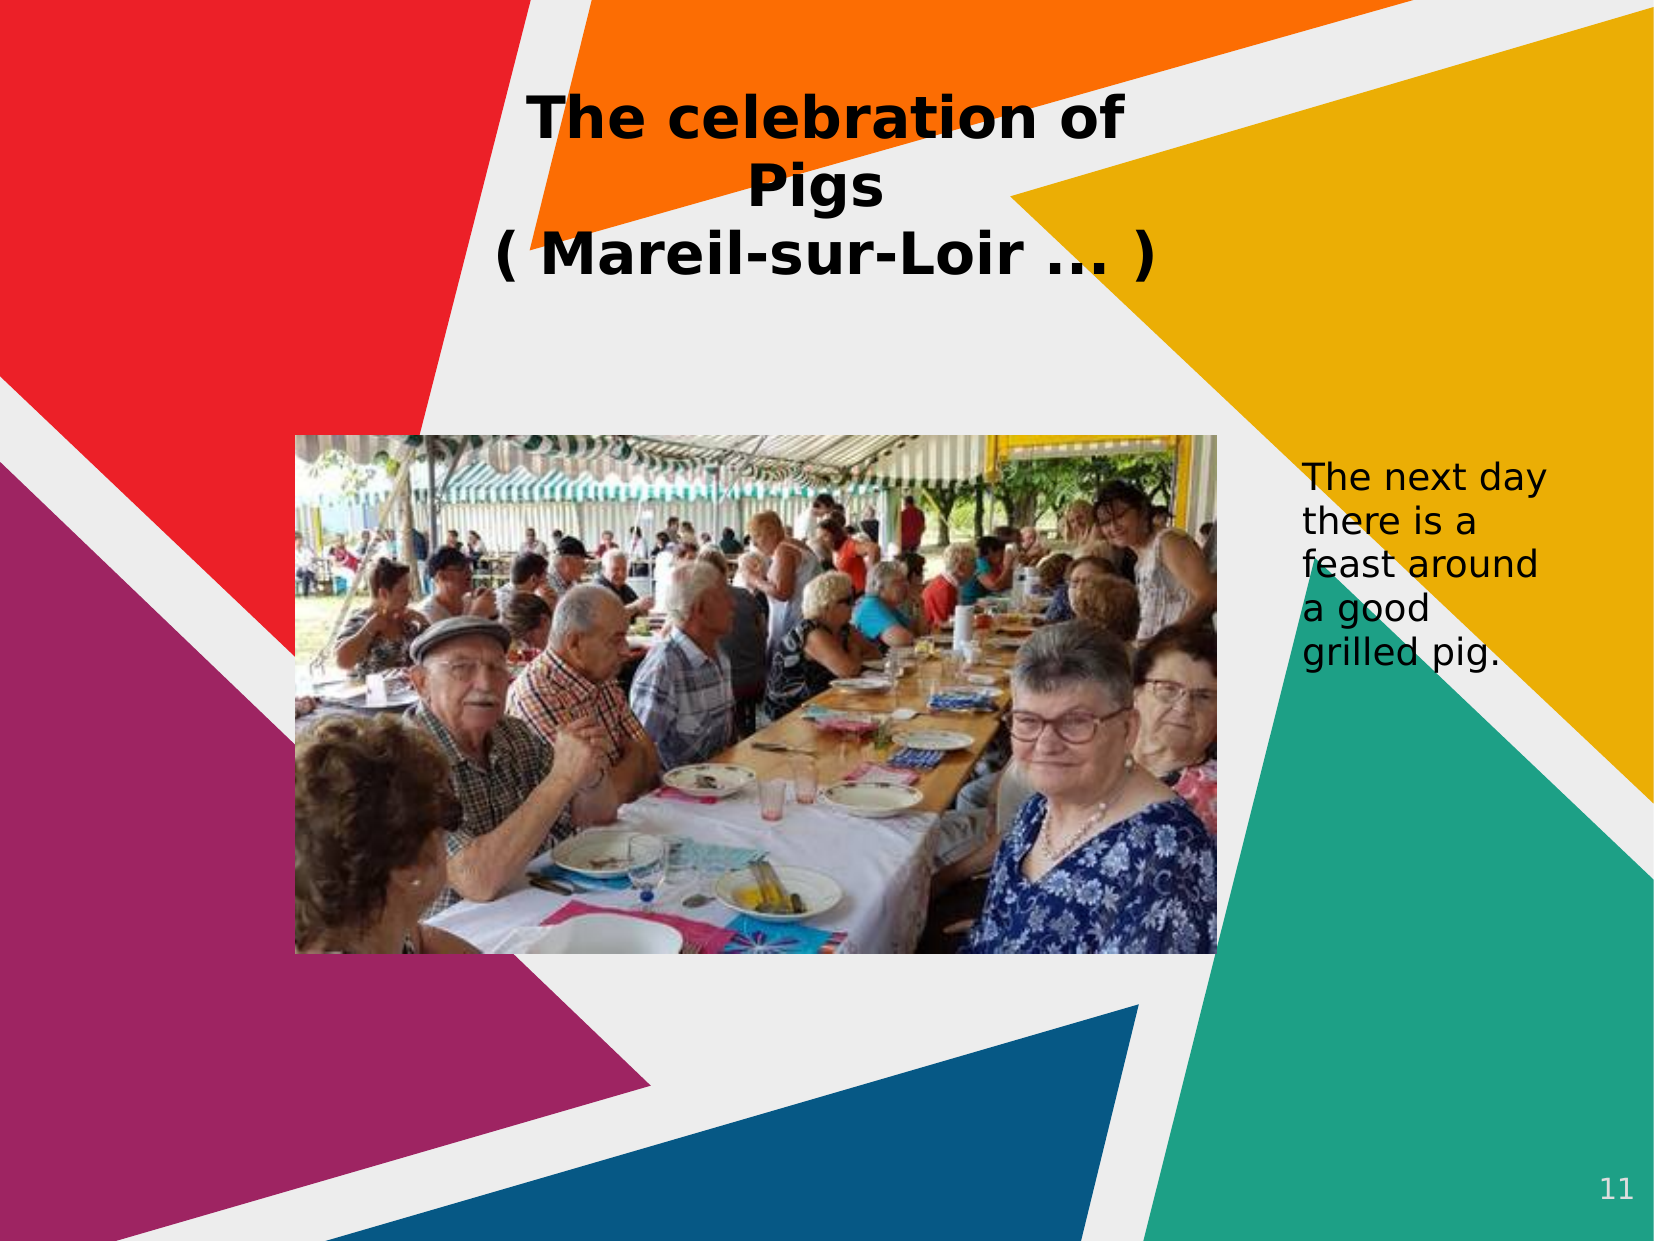

# The celebration of Pigs ( Mareil-sur-Loir ... )
The next day there is a feast around a good grilled pig.
11